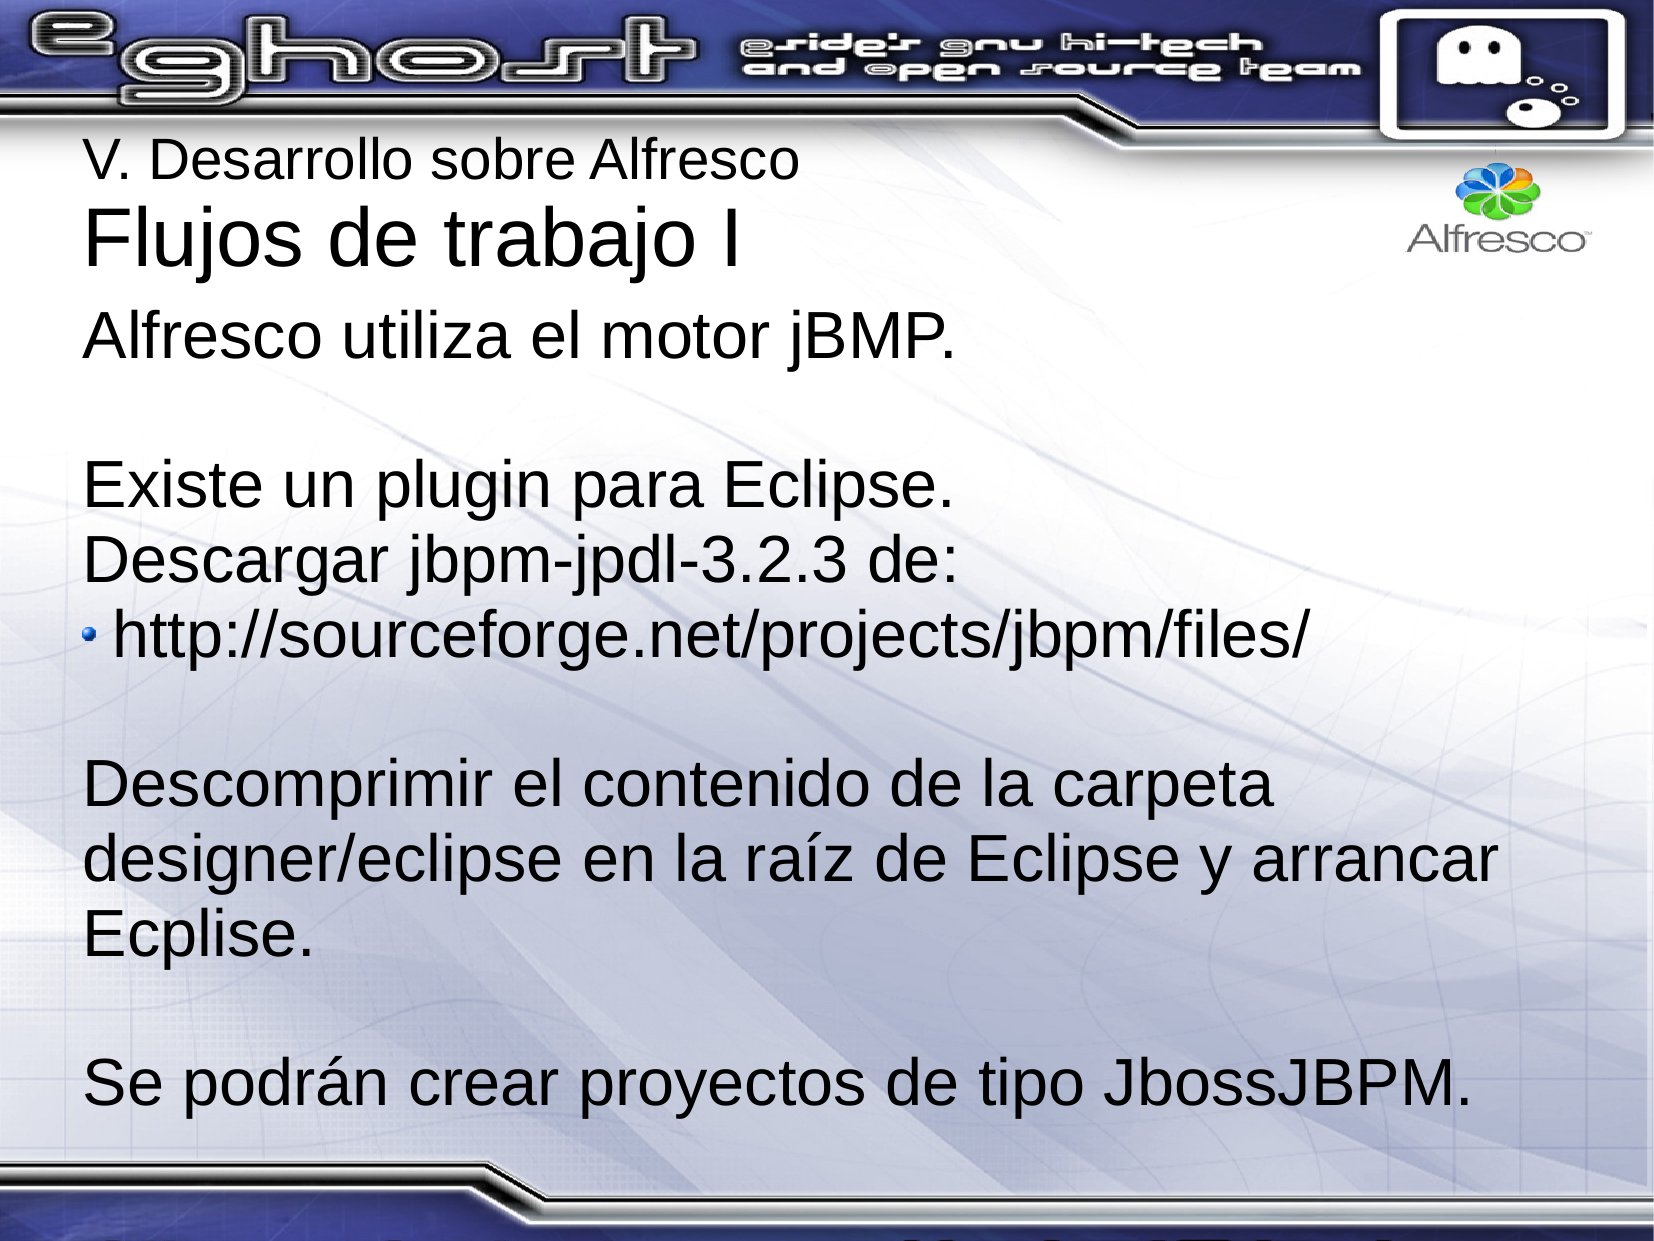

# V. Desarrollo sobre Alfresco Flujos de trabajo I
Alfresco utiliza el motor jBMP.
Existe un plugin para Eclipse.
Descargar jbpm-jpdl-3.2.3 de:
http://sourceforge.net/projects/jbpm/files/
Descomprimir el contenido de la carpeta designer/eclipse en la raíz de Eclipse y arrancar Ecplise.
Se podrán crear proyectos de tipo JbossJBPM.